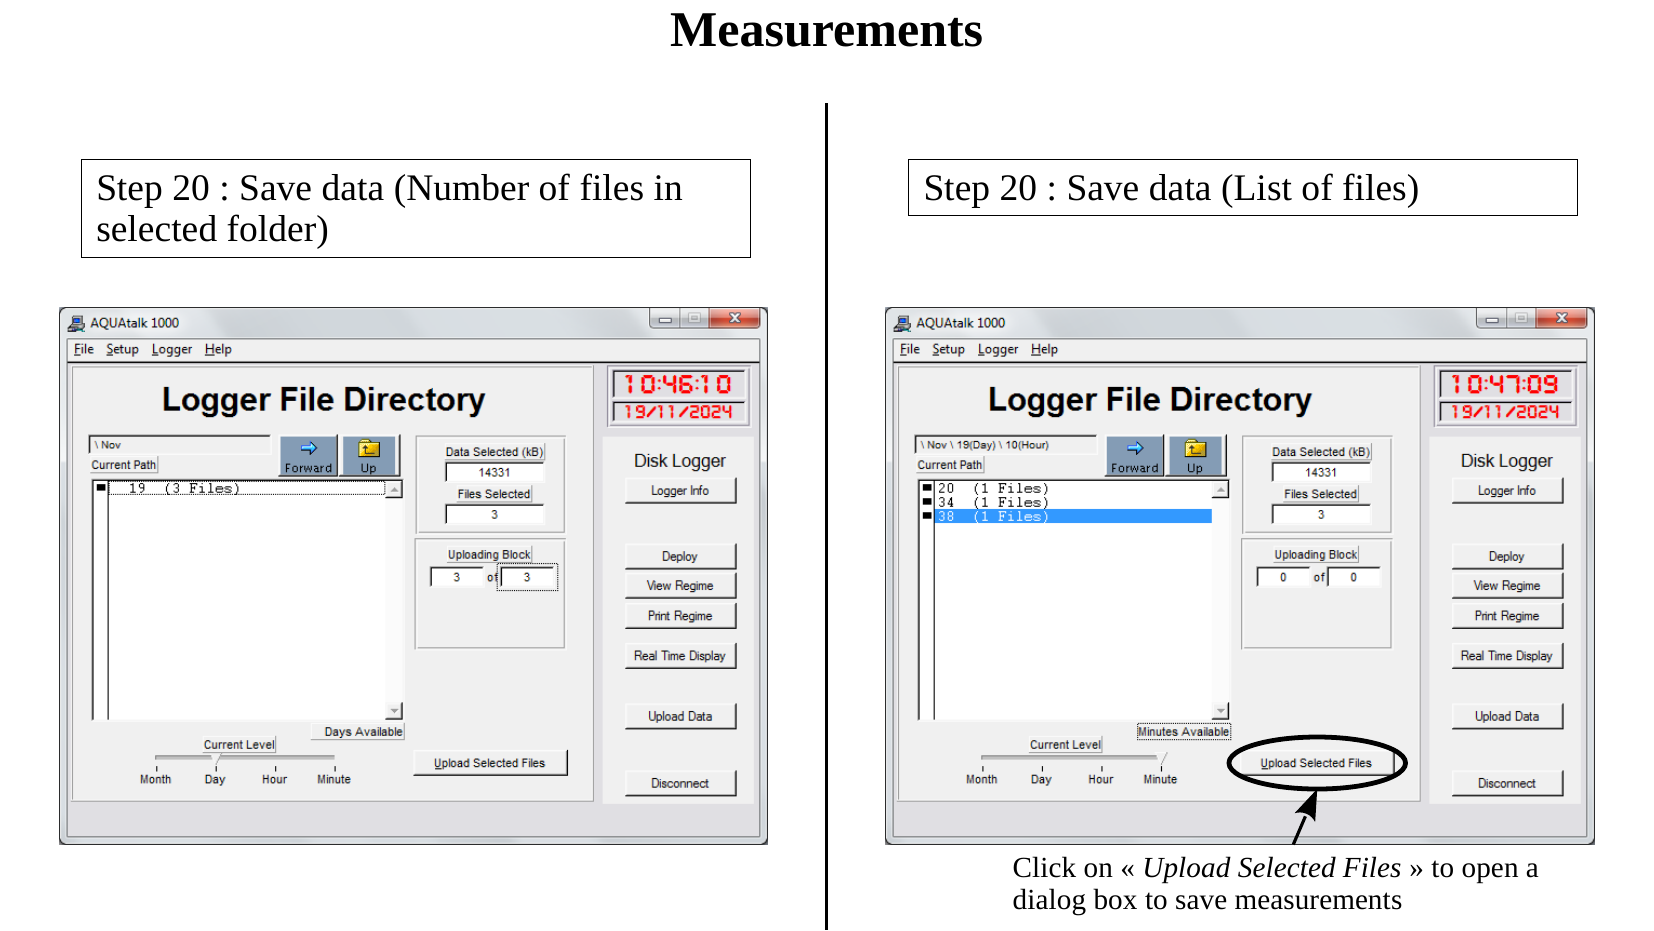

Measurements
Step 20 : Save data (Number of files in selected folder)
Step 20 : Save data (List of files)
Click on « Upload Selected Files » to open a dialog box to save measurements